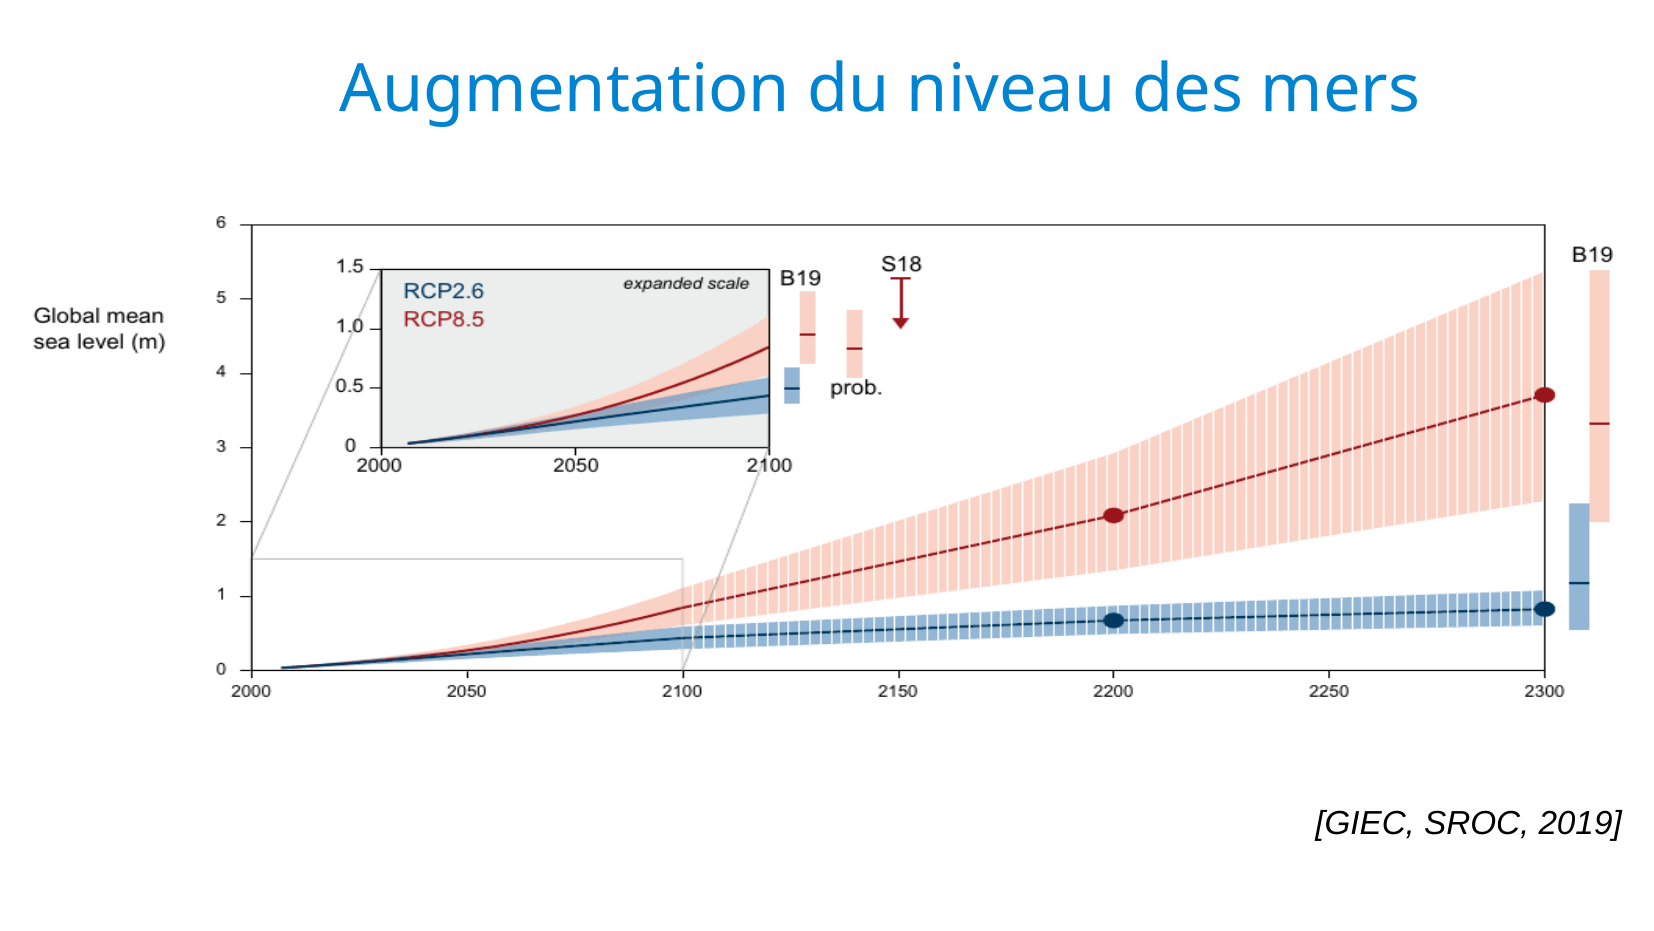

Augmentation du niveau des mers
[GIEC, SROC, 2019]